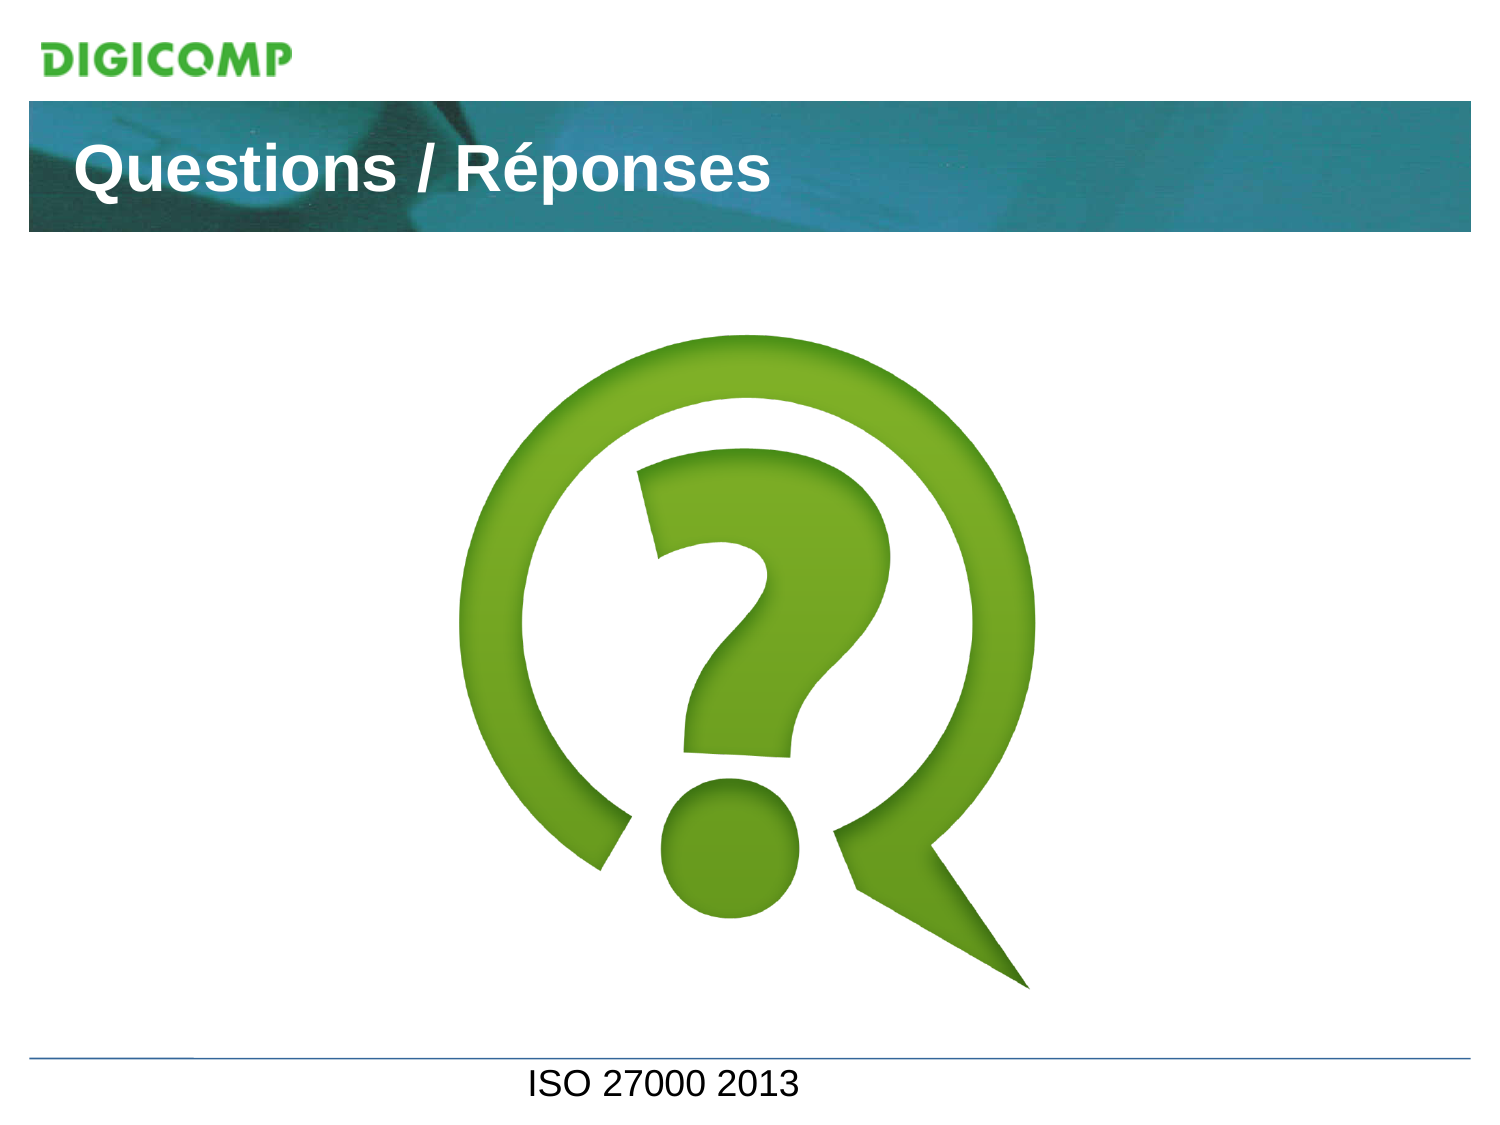

# Questions / Réponses
ISO 27000 2013